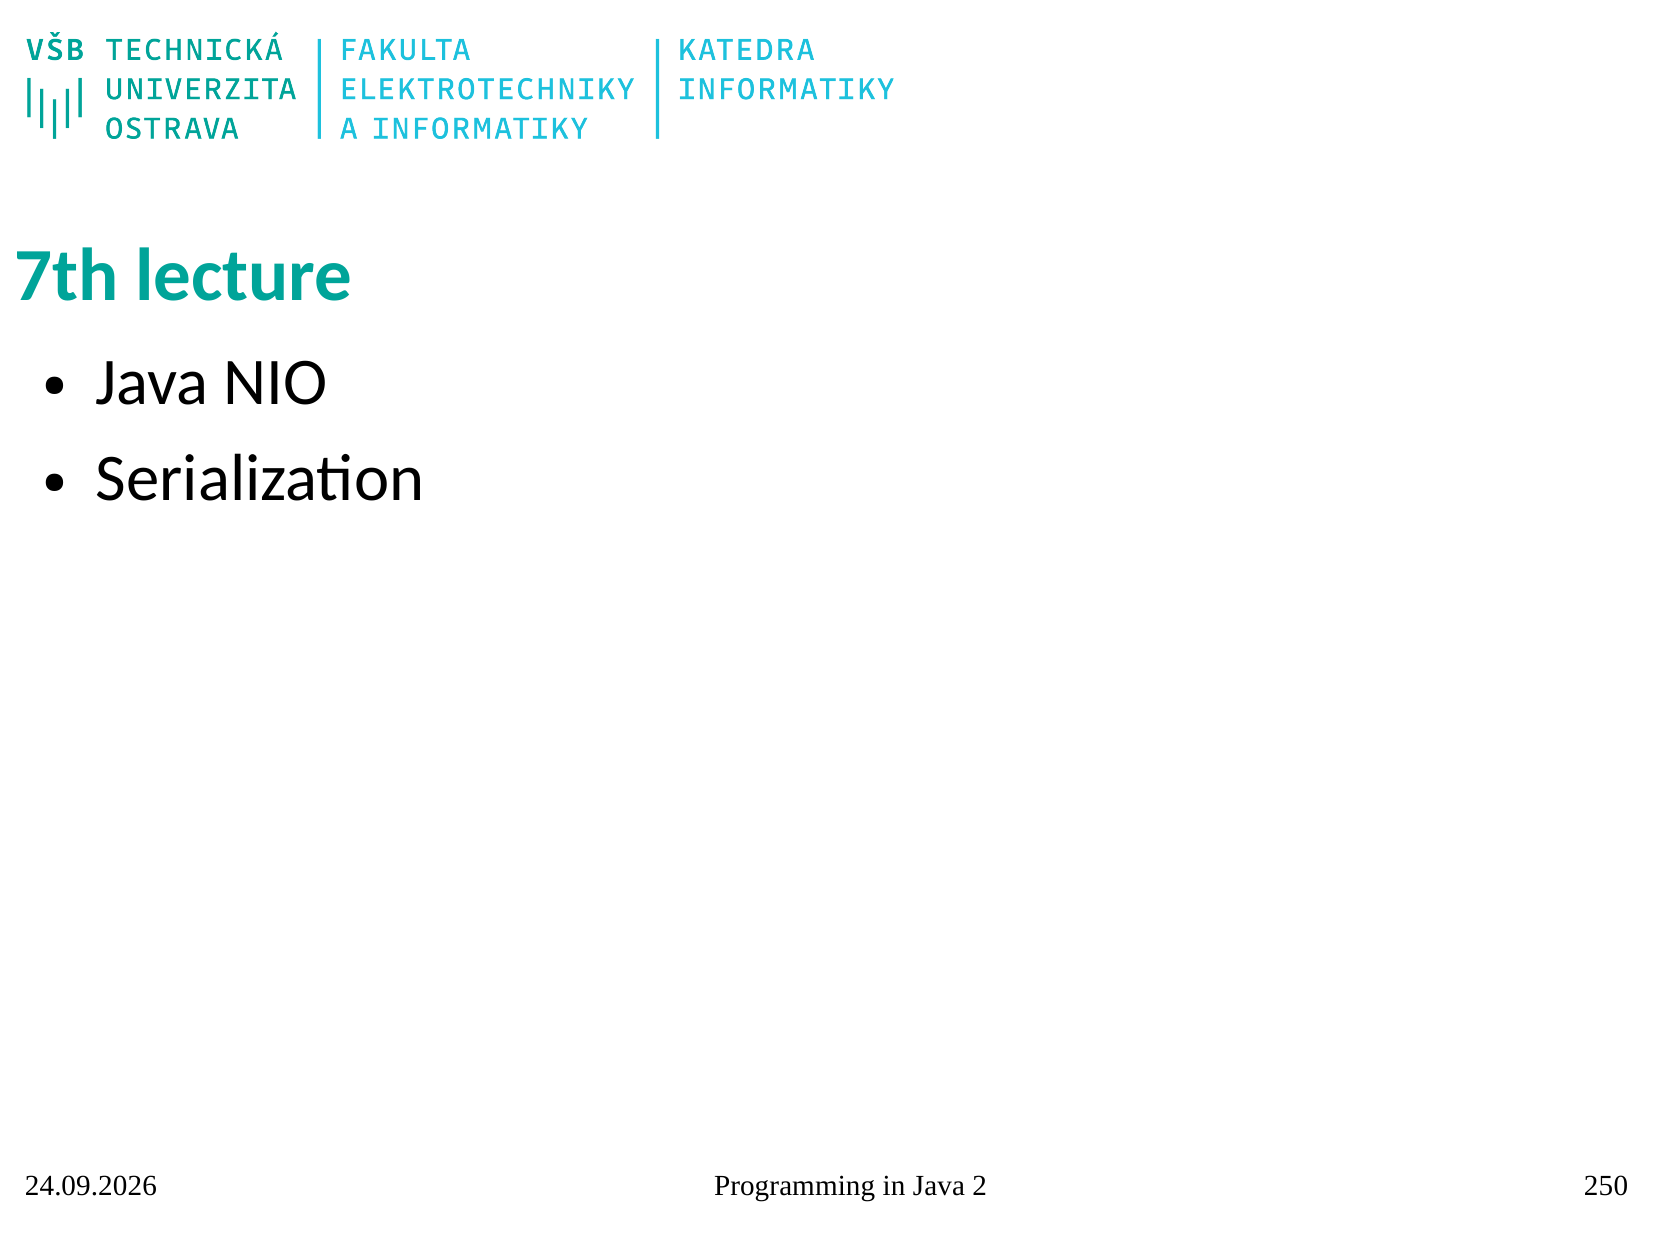

# 7th lecture
Java NIO
Serialization
Programming in Java 2
250